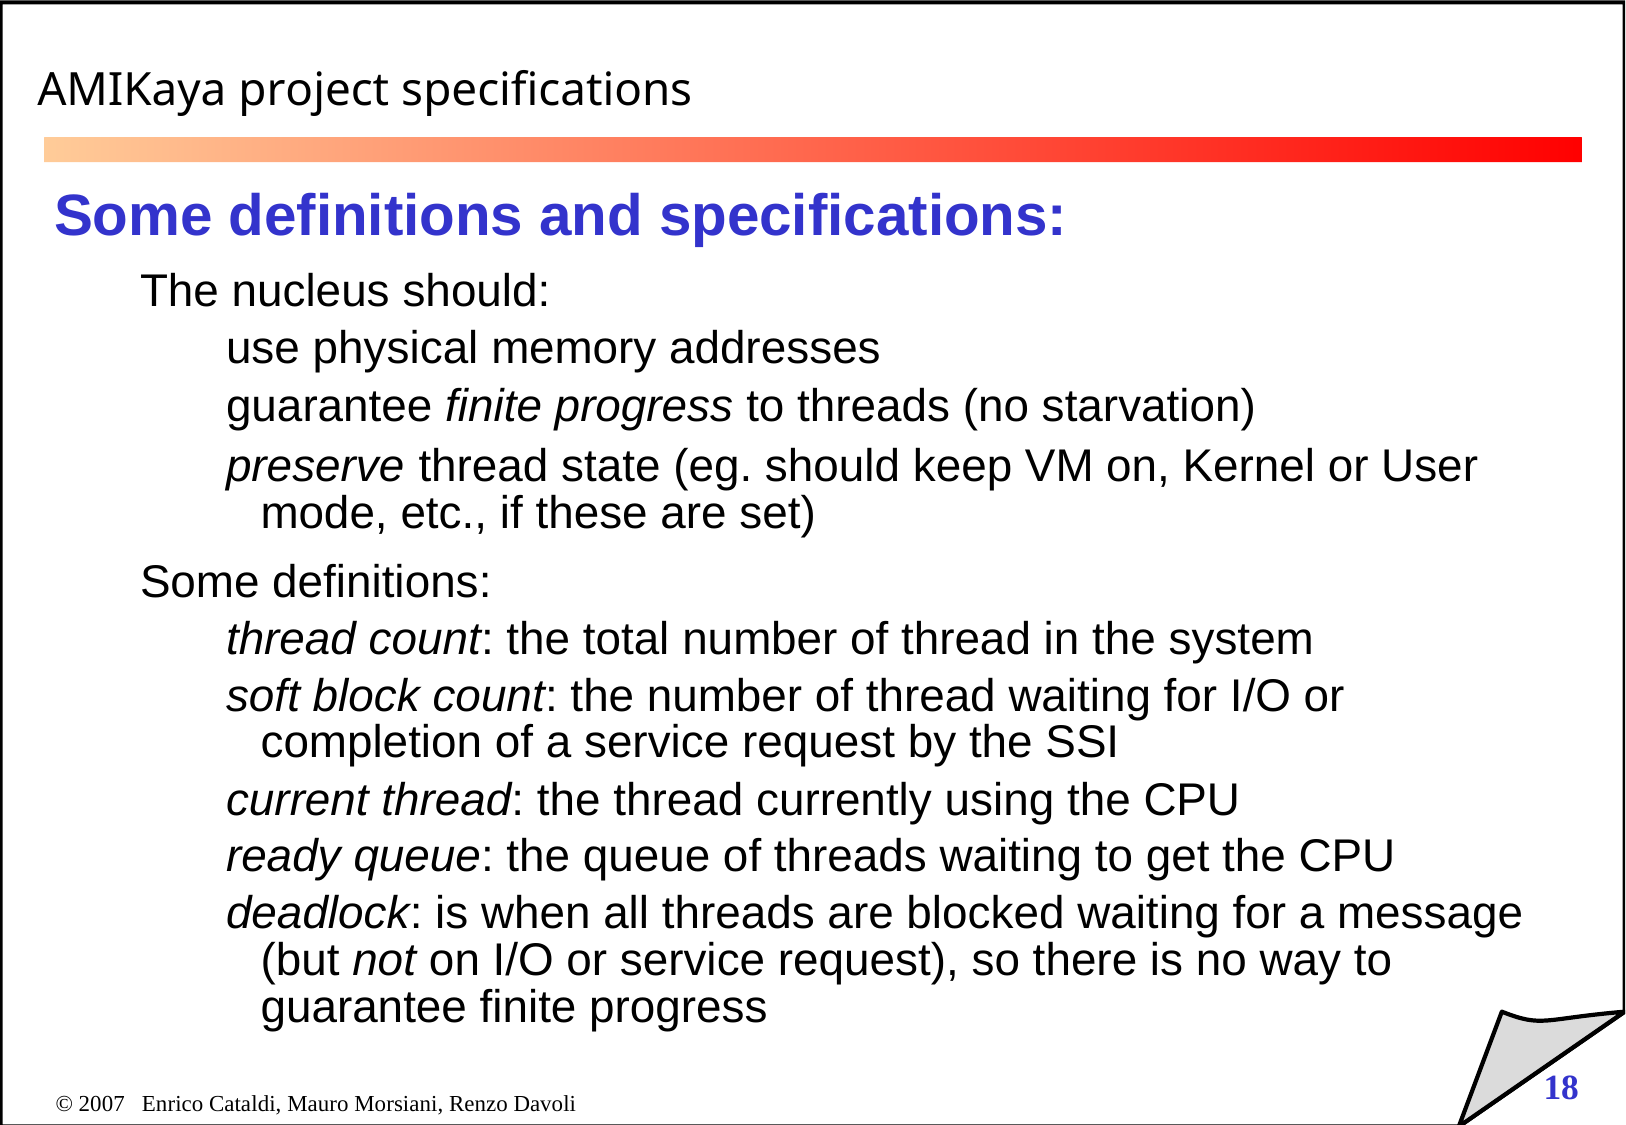

# AMIKaya project specifications
Some definitions and specifications:
The nucleus should:
use physical memory addresses
guarantee finite progress to threads (no starvation)
preserve thread state (eg. should keep VM on, Kernel or User mode, etc., if these are set)
Some definitions:
thread count: the total number of thread in the system
soft block count: the number of thread waiting for I/O or completion of a service request by the SSI
current thread: the thread currently using the CPU
ready queue: the queue of threads waiting to get the CPU
deadlock: is when all threads are blocked waiting for a message (but not on I/O or service request), so there is no way to guarantee finite progress